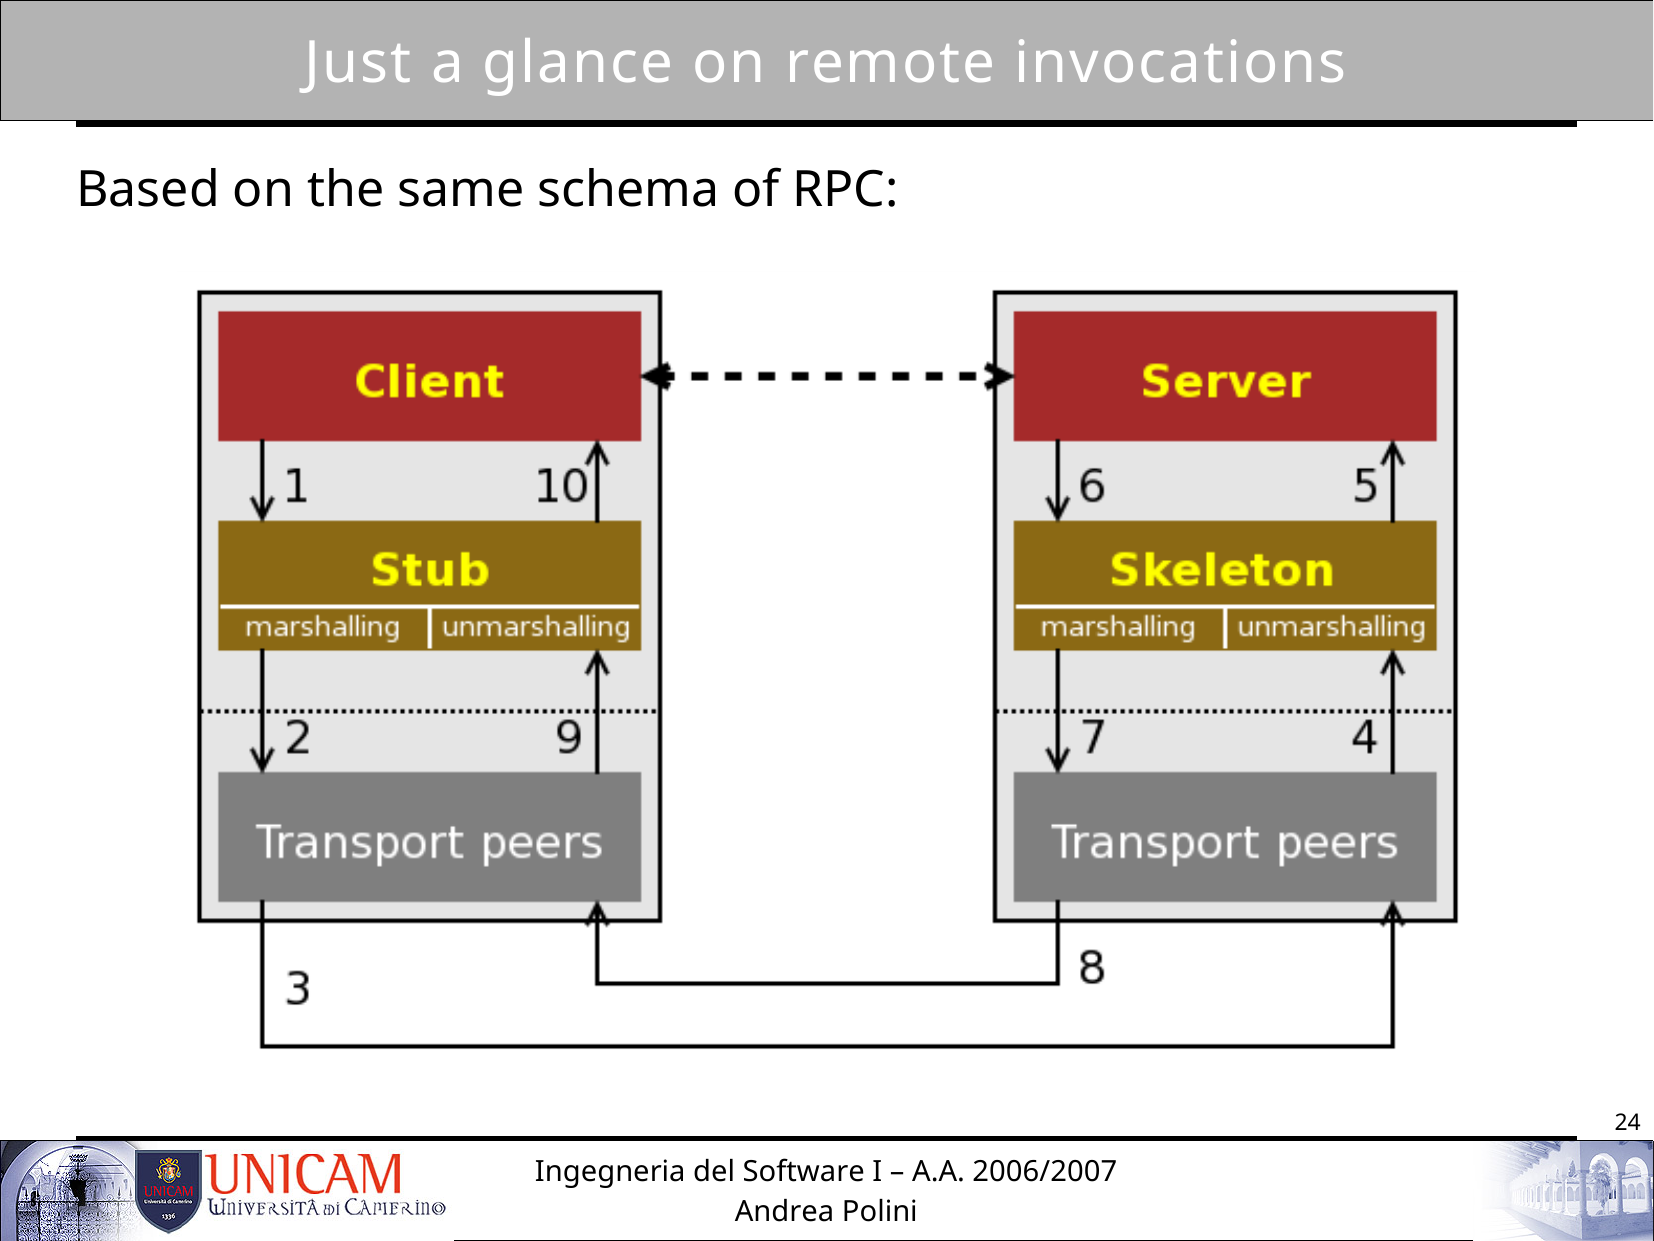

# Just a glance on remote invocations
Based on the same schema of RPC:
24